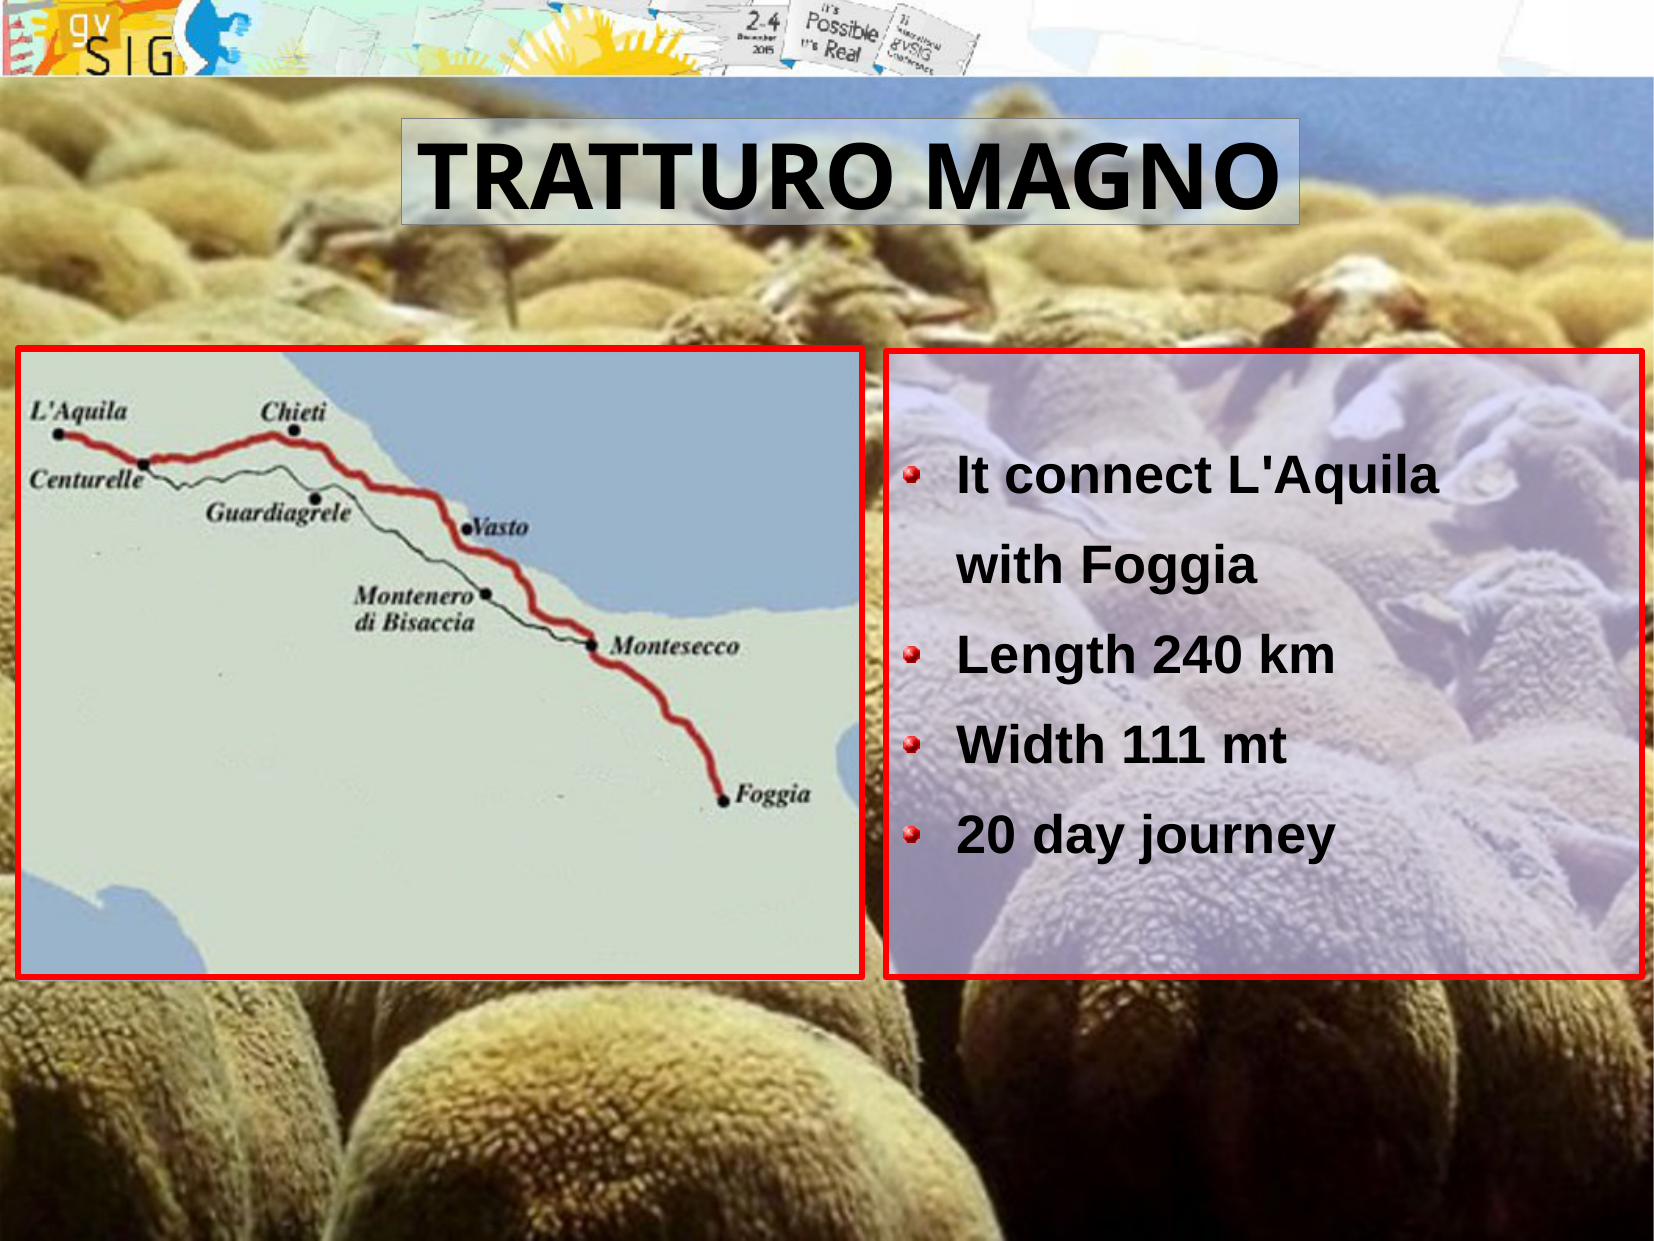

# TRATTURO MAGNO
It connect L'Aquila
with Foggia
Length 240 km
Width 111 mt
20 day journey